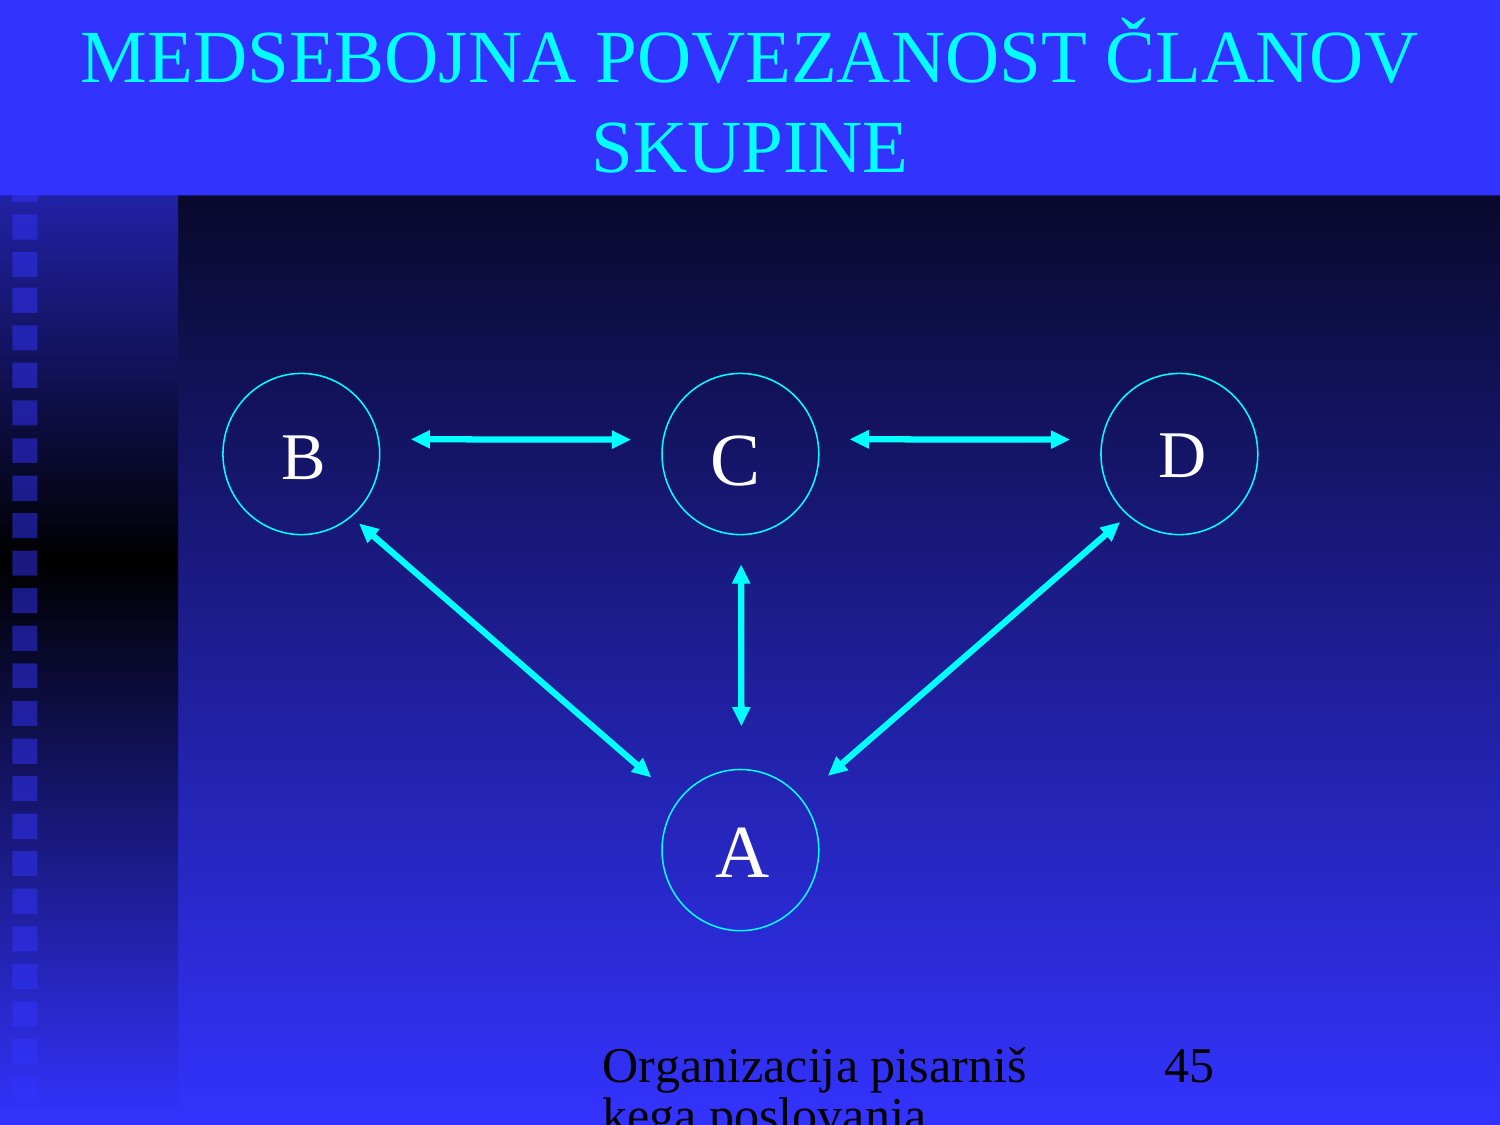

MEDSEBOJNA POVEZANOST ČLANOV SKUPINE
C
D
B
A
Organizacija pisarniškega poslovanja
45